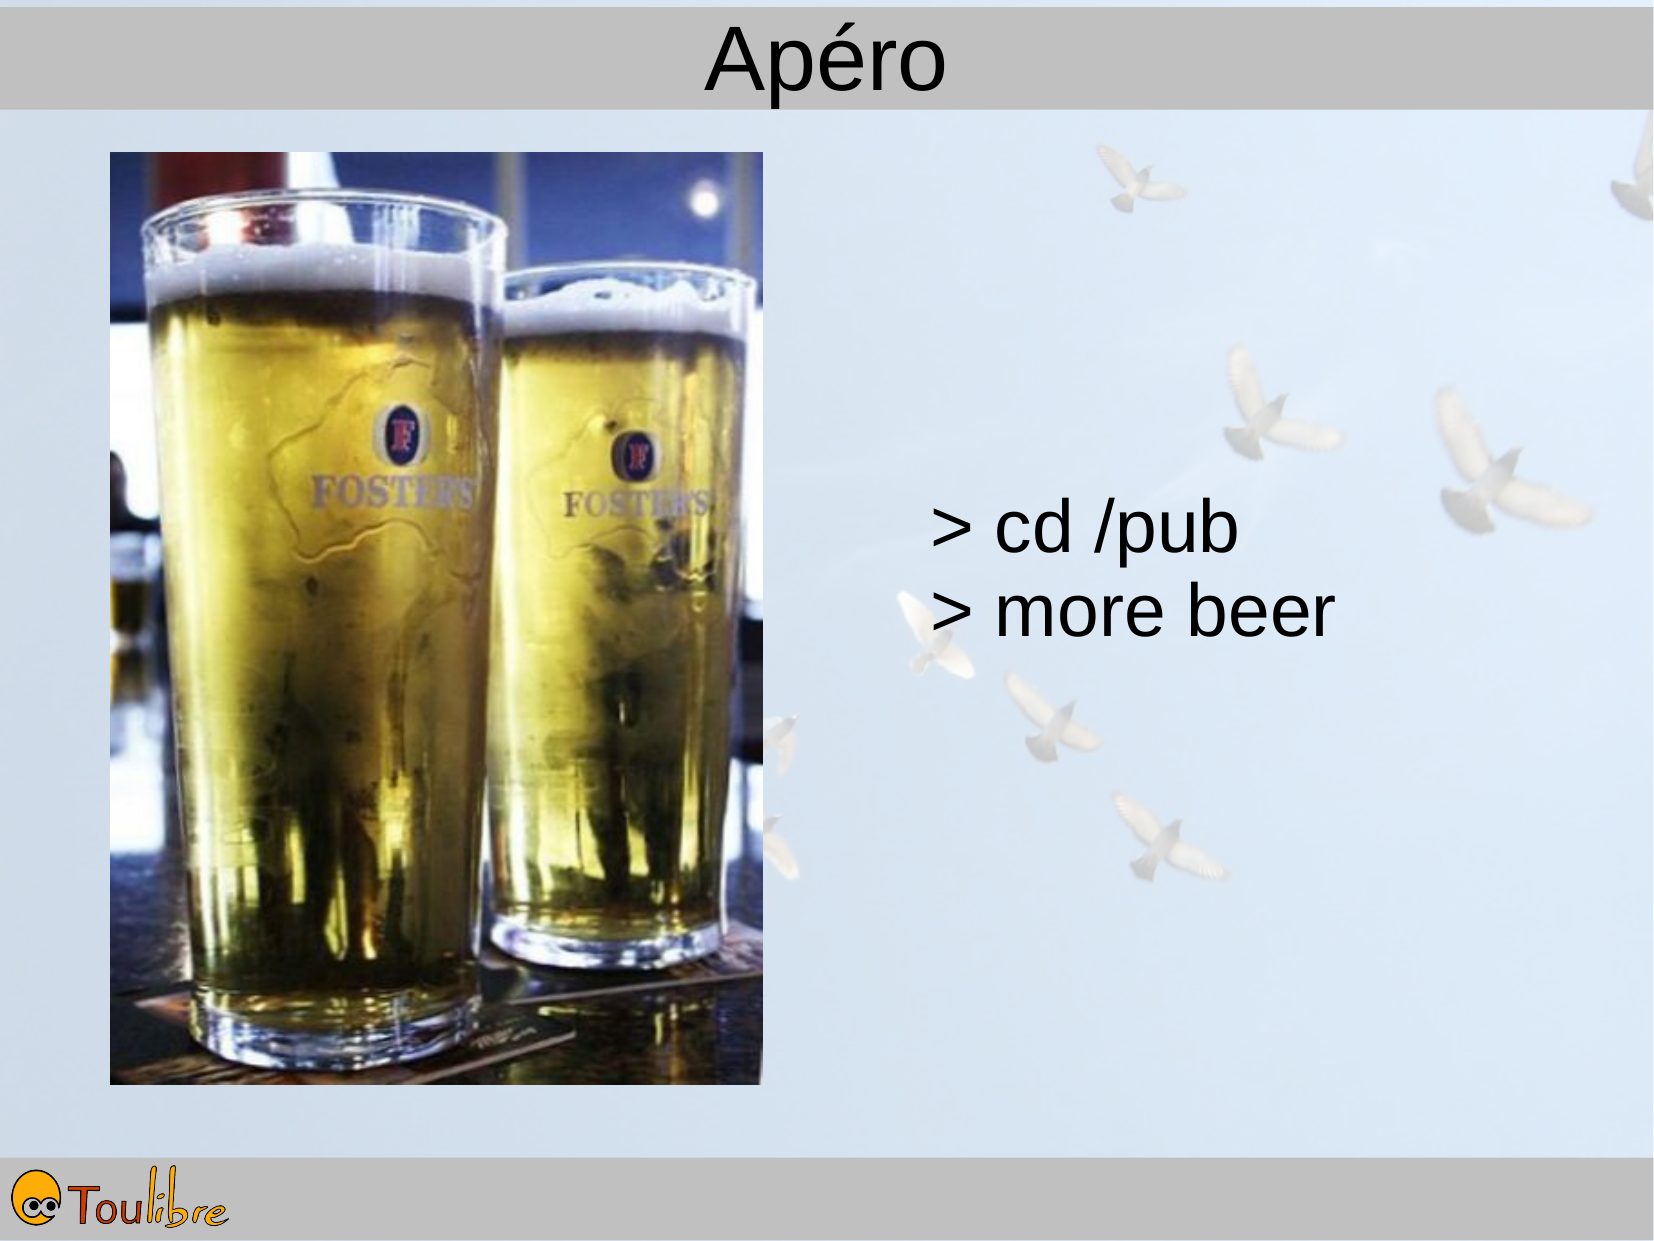

# Apéro
> cd /pub
> more beer